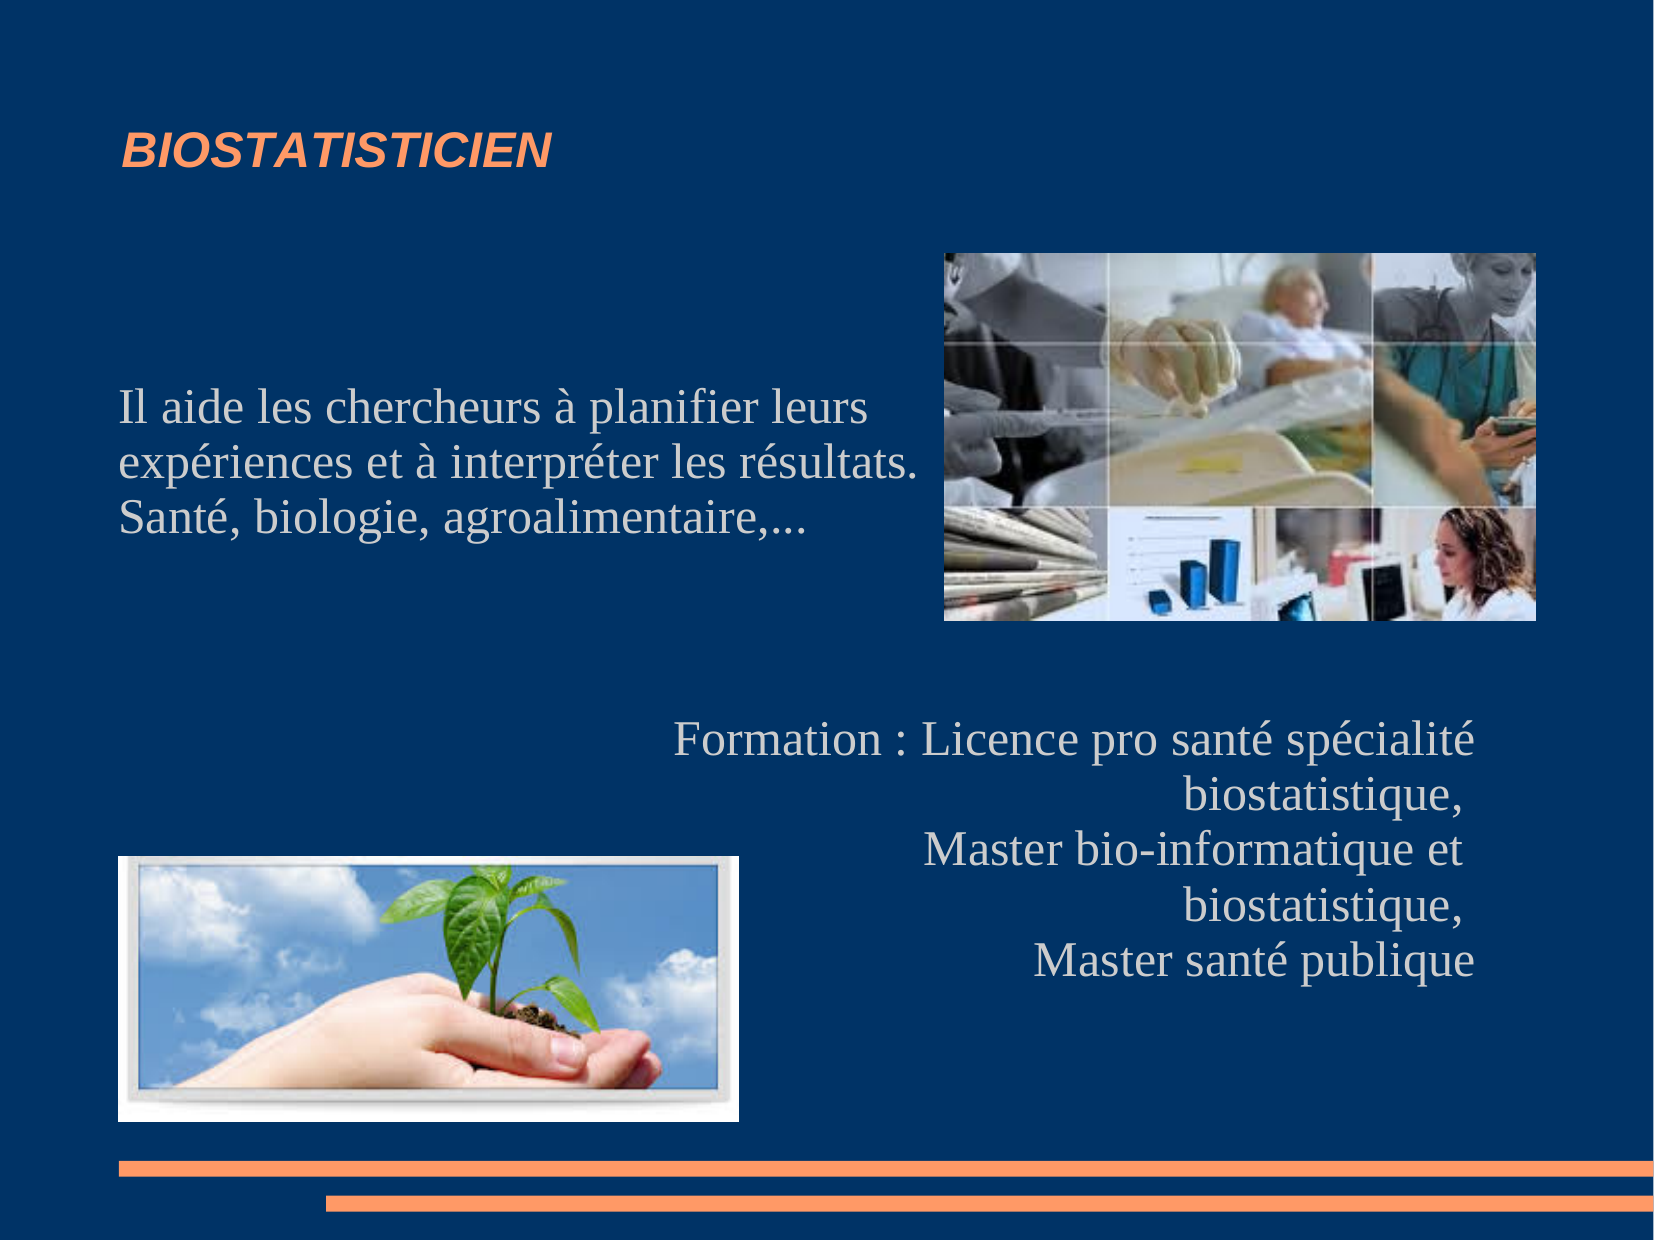

# BIOSTATISTICIEN
Il aide les chercheurs à planifier leurs
expériences et à interpréter les résultats.
Santé, biologie, agroalimentaire,...
 Formation : Licence pro santé spécialité biostatistique,
Master bio-informatique et
biostatistique,
Master santé publique